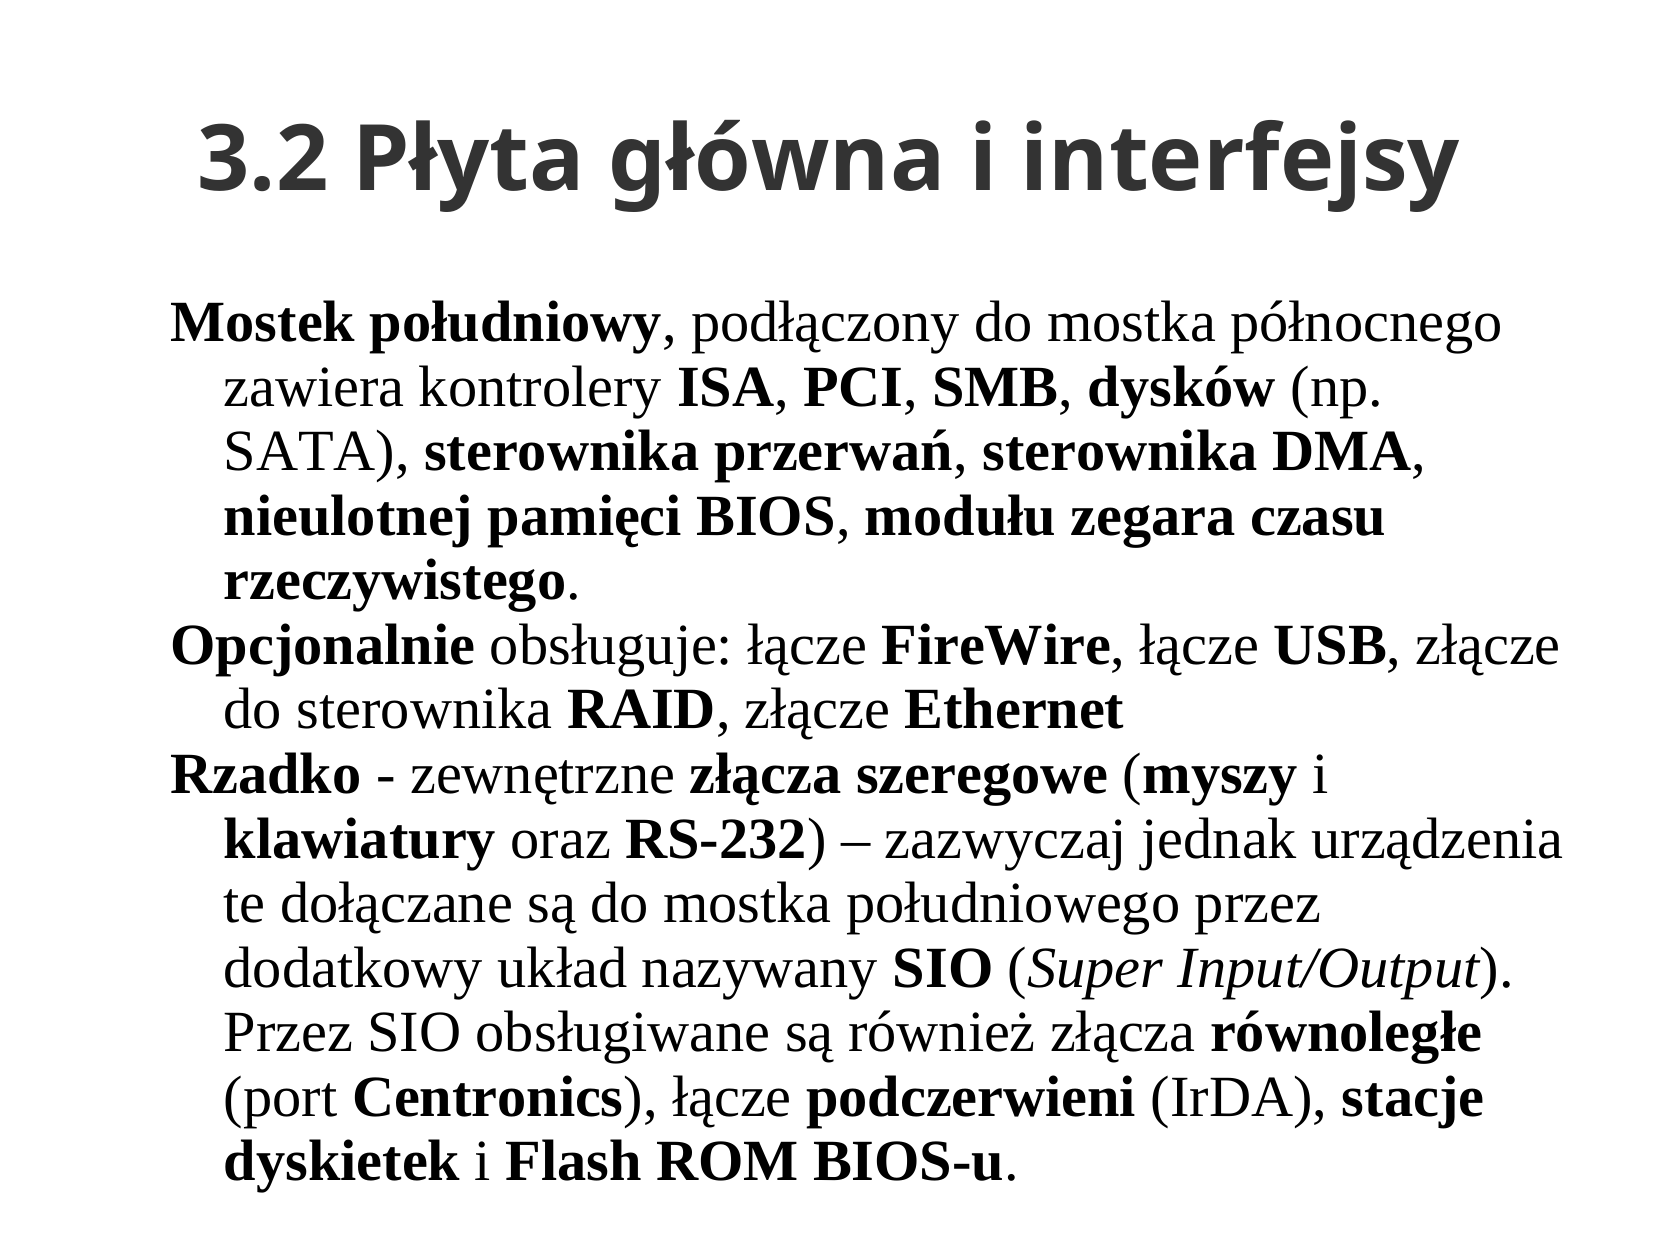

# 3.2 Płyta główna i interfejsy
Mostek południowy, podłączony do mostka północnego zawiera kontrolery ISA, PCI, SMB, dysków (np. SATA), sterownika przerwań, sterownika DMA, nieulotnej pamięci BIOS, modułu zegara czasu rzeczywistego.
Opcjonalnie obsługuje: łącze FireWire, łącze USB, złącze do sterownika RAID, złącze Ethernet
Rzadko - zewnętrzne złącza szeregowe (myszy i klawiatury oraz RS-232) – zazwyczaj jednak urządzenia te dołączane są do mostka południowego przez dodatkowy układ nazywany SIO (Super Input/Output). Przez SIO obsługiwane są również złącza równoległe (port Centronics), łącze podczerwieni (IrDA), stacje dyskietek i Flash ROM BIOS-u.